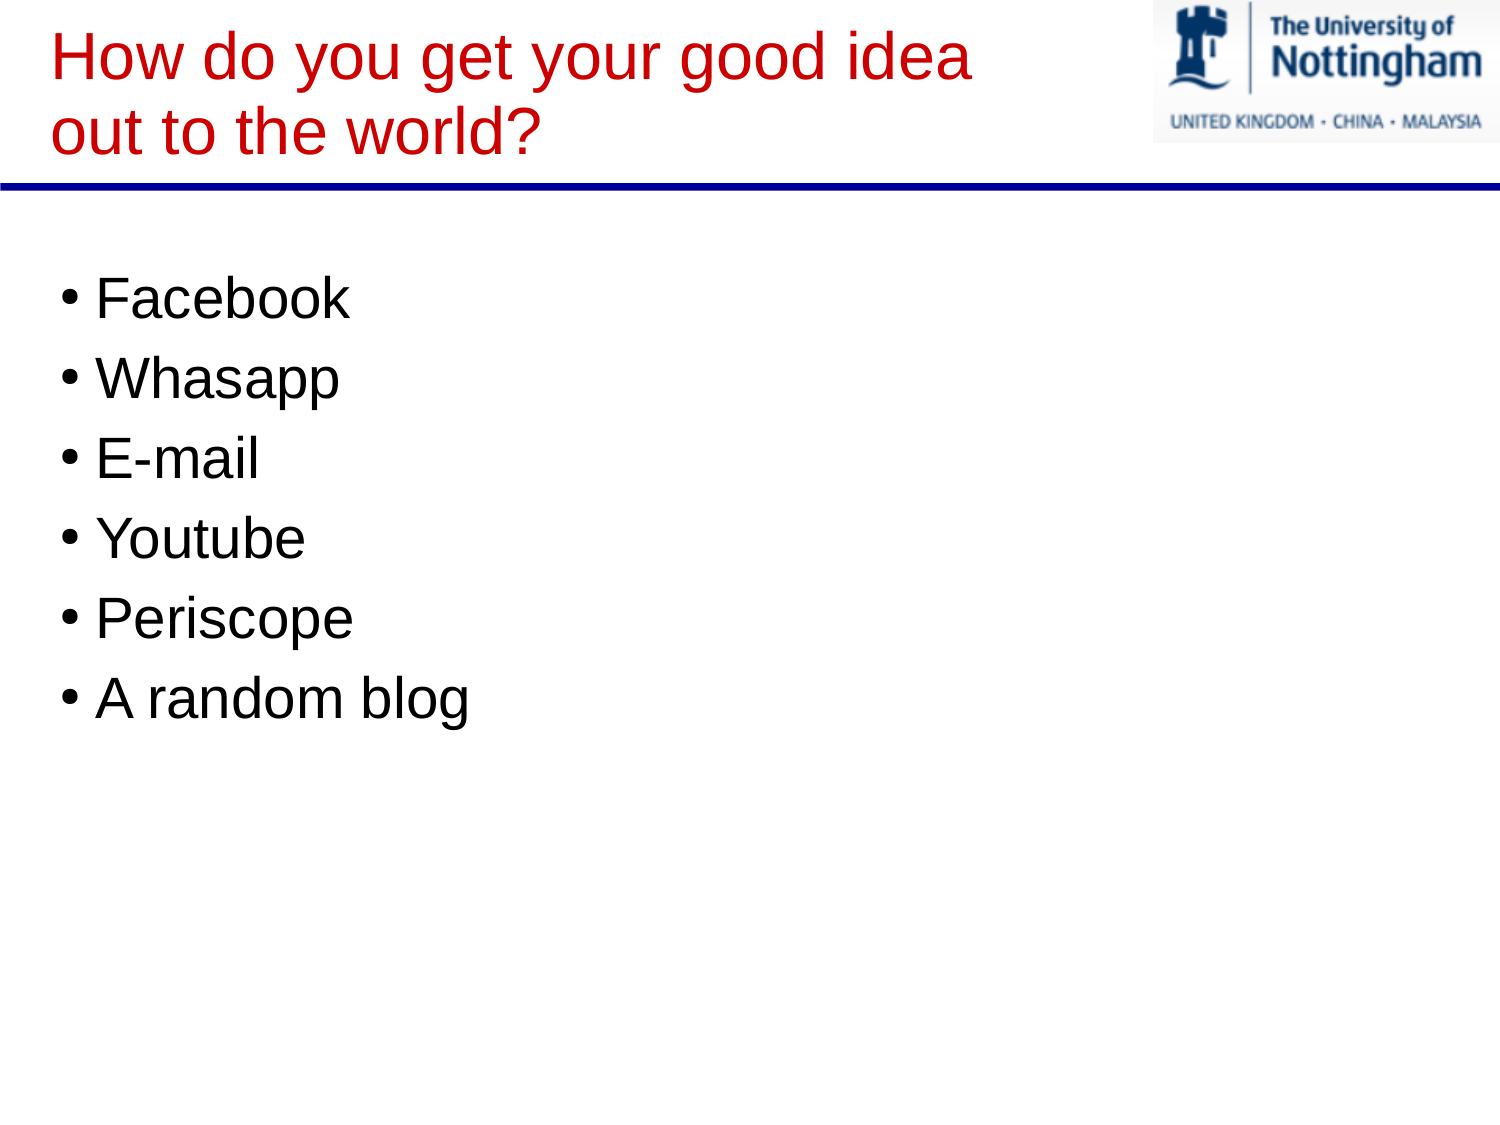

How do you get your good idea out to the world?
Facebook
Whasapp
E-mail
Youtube
Periscope
A random blog